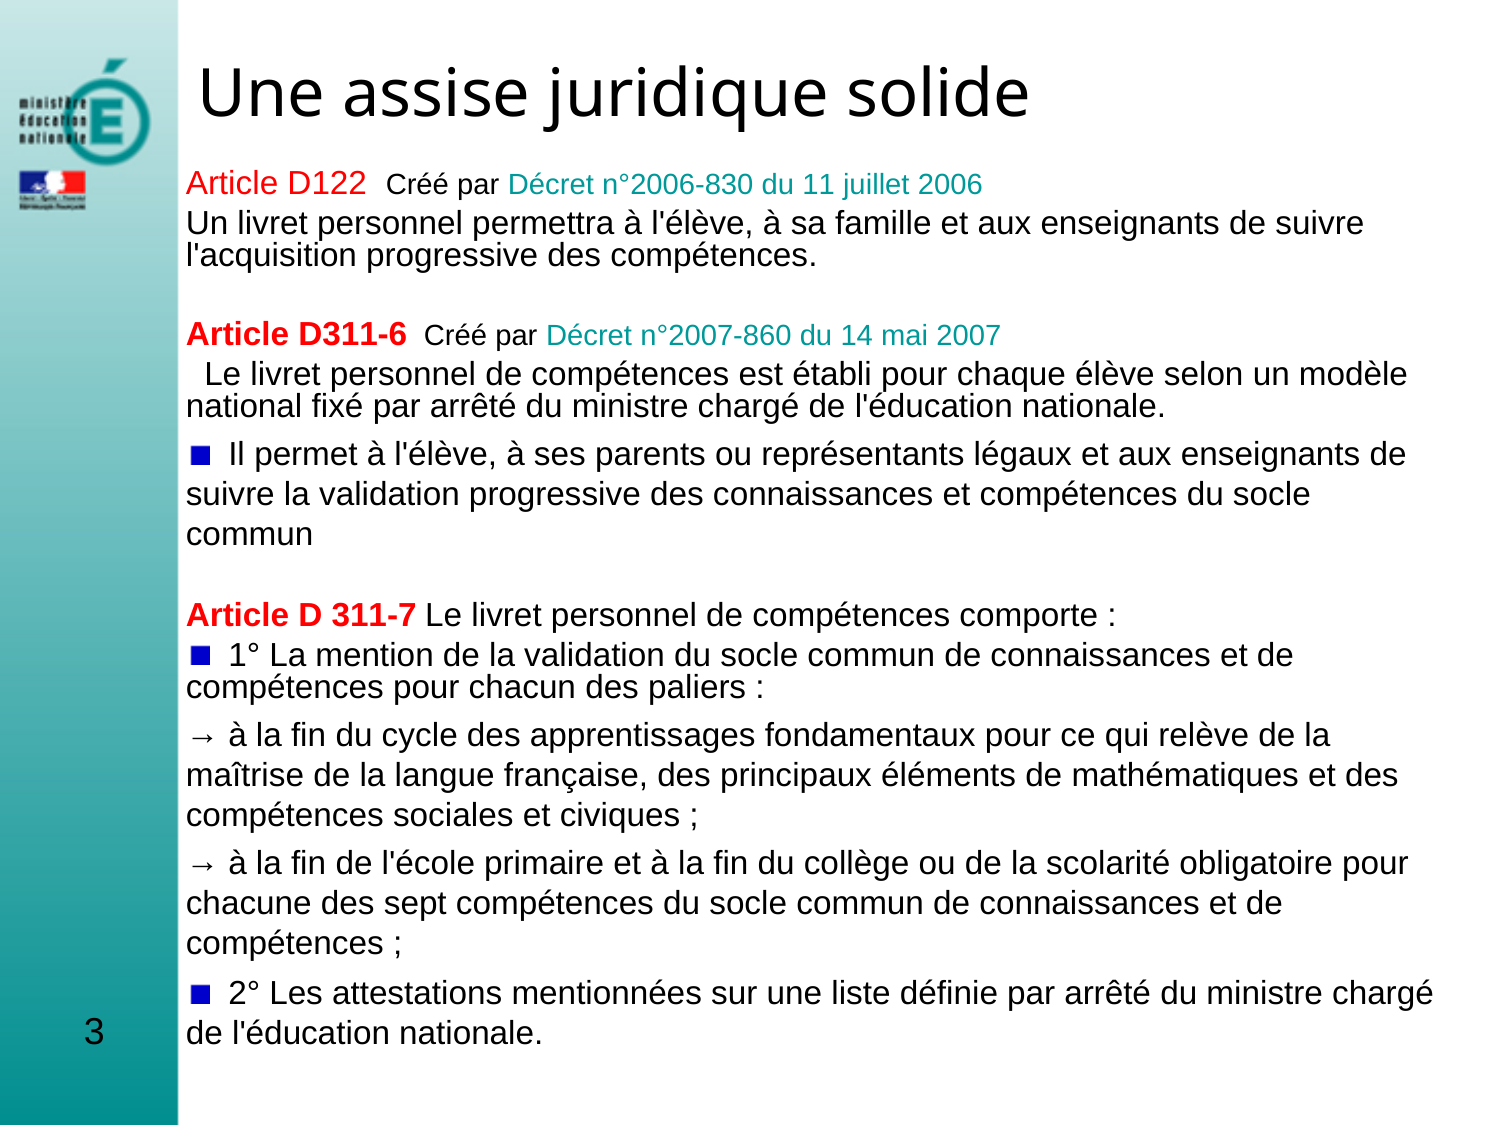

Une assise juridique solide
Article D122 Créé par Décret n°2006-830 du 11 juillet 2006
Un livret personnel permettra à l'élève, à sa famille et aux enseignants de suivre l'acquisition progressive des compétences.
Article D311-6 Créé par Décret n°2007-860 du 14 mai 2007
 Le livret personnel de compétences est établi pour chaque élève selon un modèle national fixé par arrêté du ministre chargé de l'éducation nationale.
 Il permet à l'élève, à ses parents ou représentants légaux et aux enseignants de suivre la validation progressive des connaissances et compétences du socle commun
Article D 311-7 Le livret personnel de compétences comporte :
 1° La mention de la validation du socle commun de connaissances et de compétences pour chacun des paliers :
 à la fin du cycle des apprentissages fondamentaux pour ce qui relève de la maîtrise de la langue française, des principaux éléments de mathématiques et des compétences sociales et civiques ;
 à la fin de l'école primaire et à la fin du collège ou de la scolarité obligatoire pour chacune des sept compétences du socle commun de connaissances et de compétences ;
 2° Les attestations mentionnées sur une liste définie par arrêté du ministre chargé de l'éducation nationale.